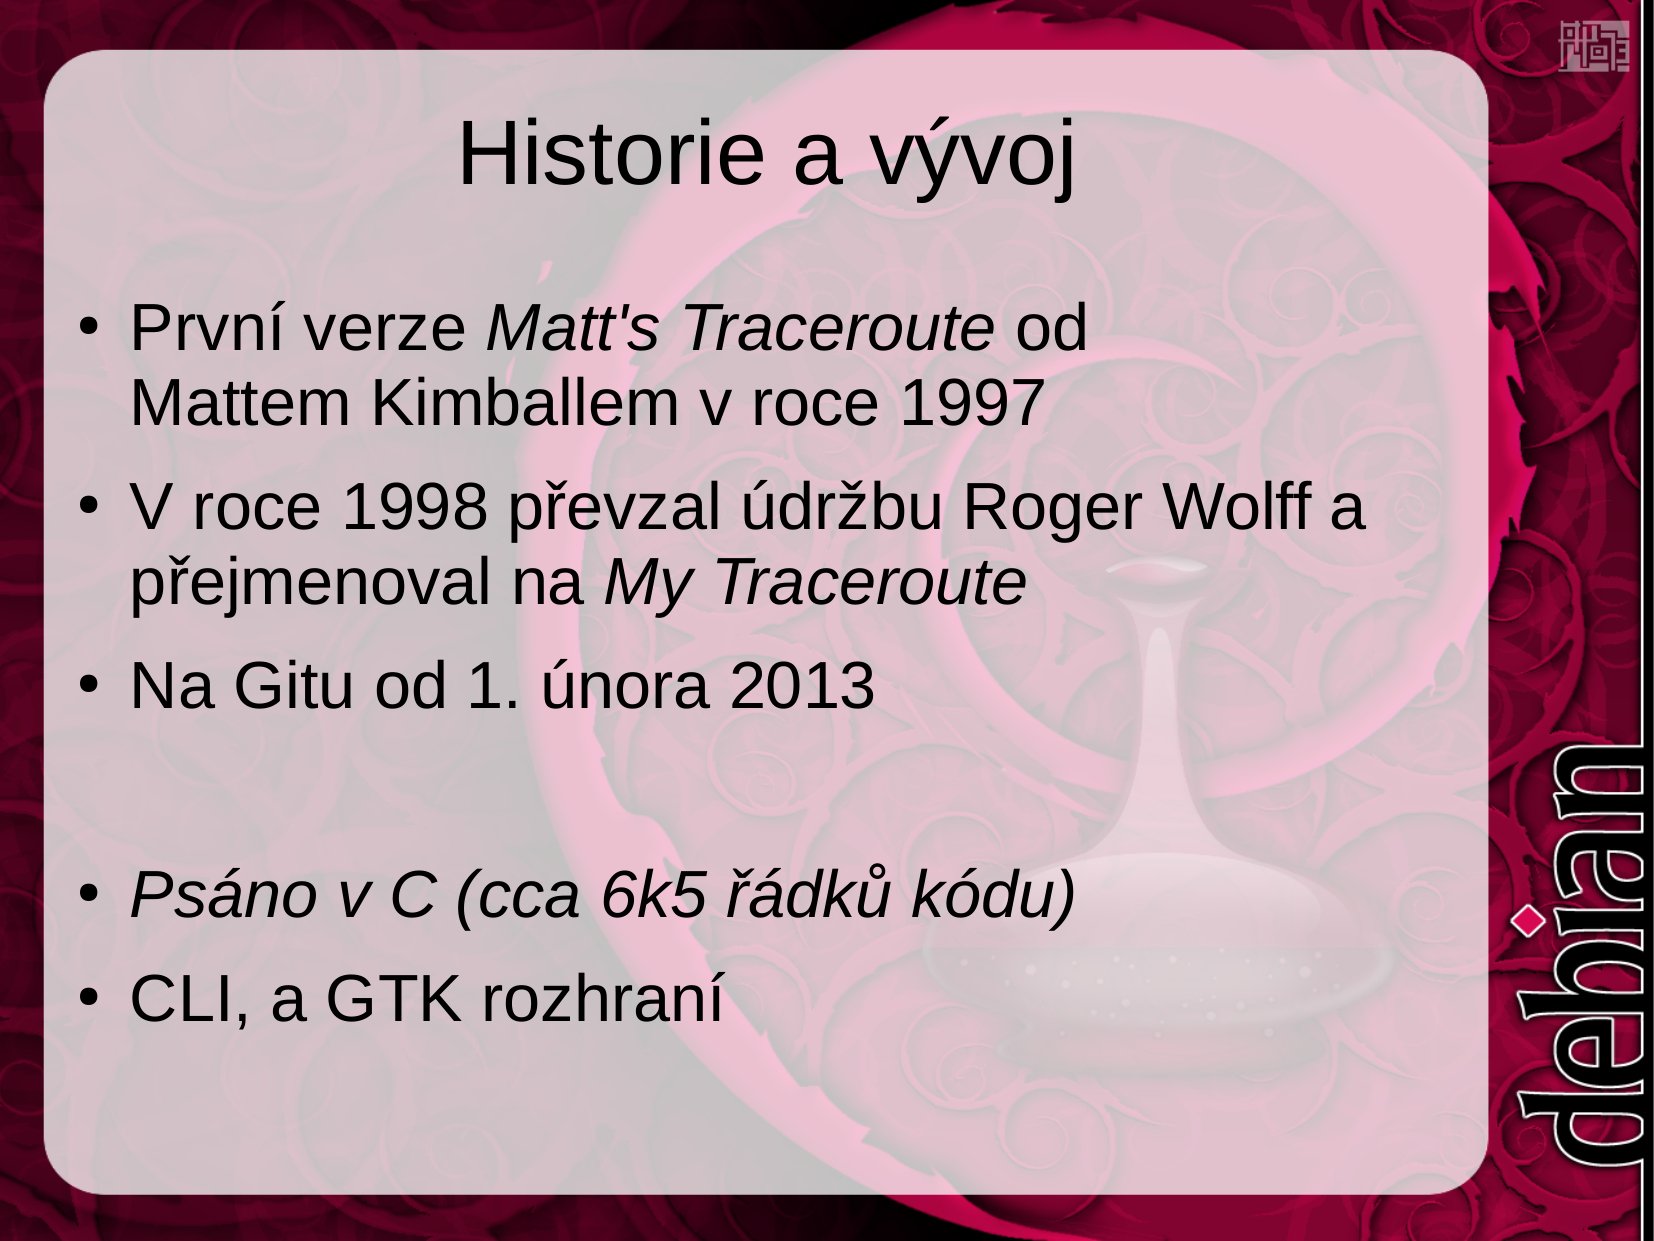

# Historie a vývoj
První verze Matt's Traceroute od Mattem Kimballem v roce 1997
V roce 1998 převzal údržbu Roger Wolff a přejmenoval na My Traceroute
Na Gitu od 1. února 2013
Psáno v C (cca 6k5 řádků kódu)
CLI, a GTK rozhraní